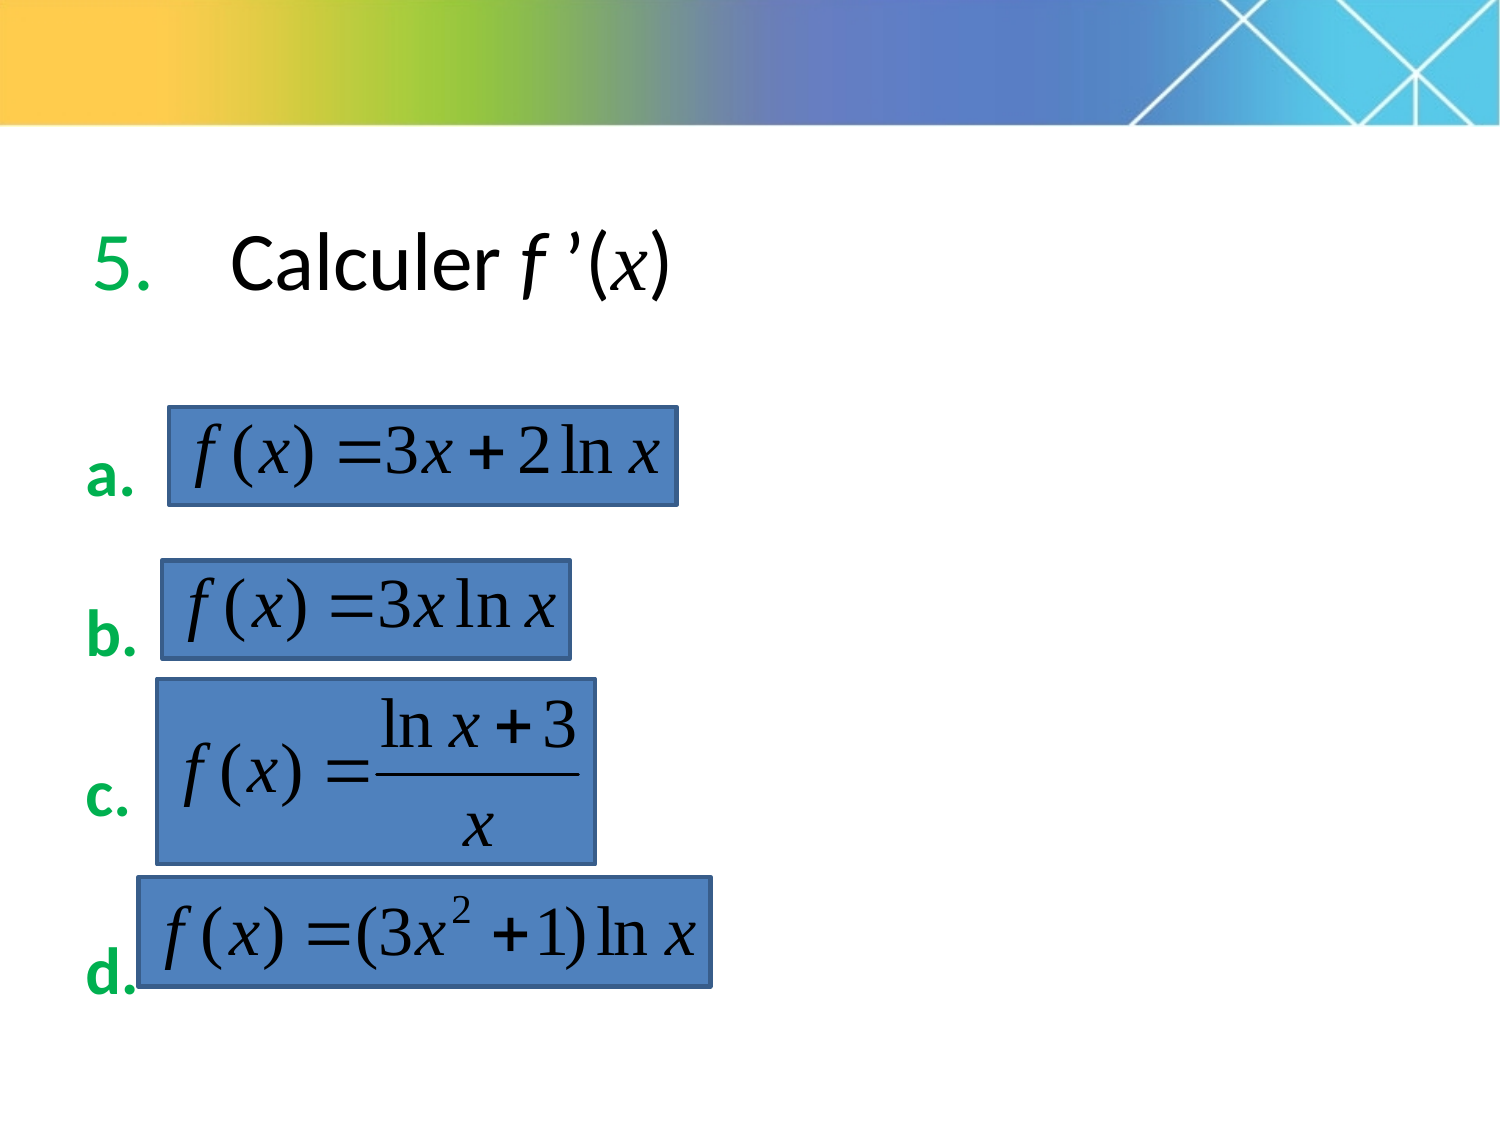

# 5. Calculer f ’(x)
a.
b.
c.
d.